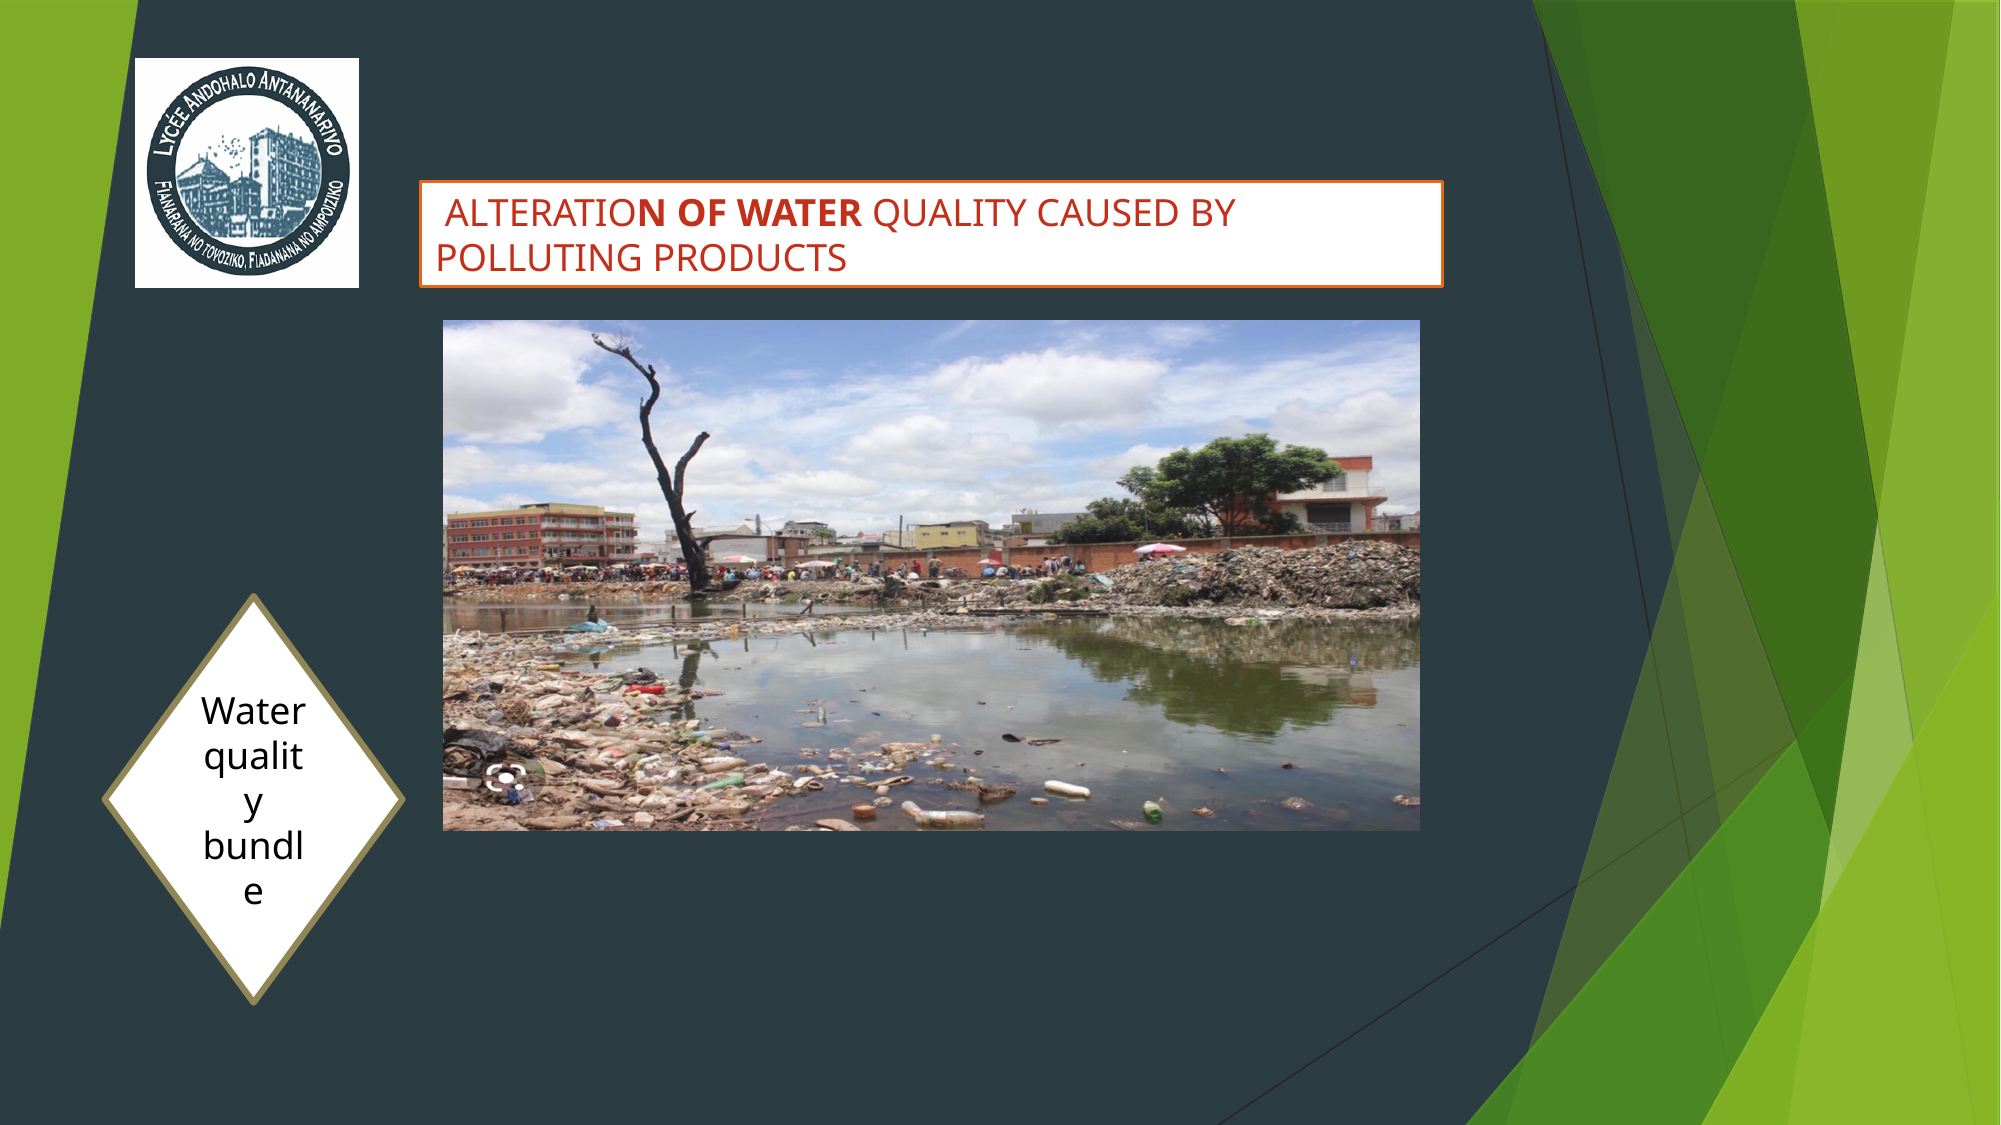

ALTERATION OF WATER QUALITY CAUSED BY POLLUTING PRODUCTS
Water quality bundle